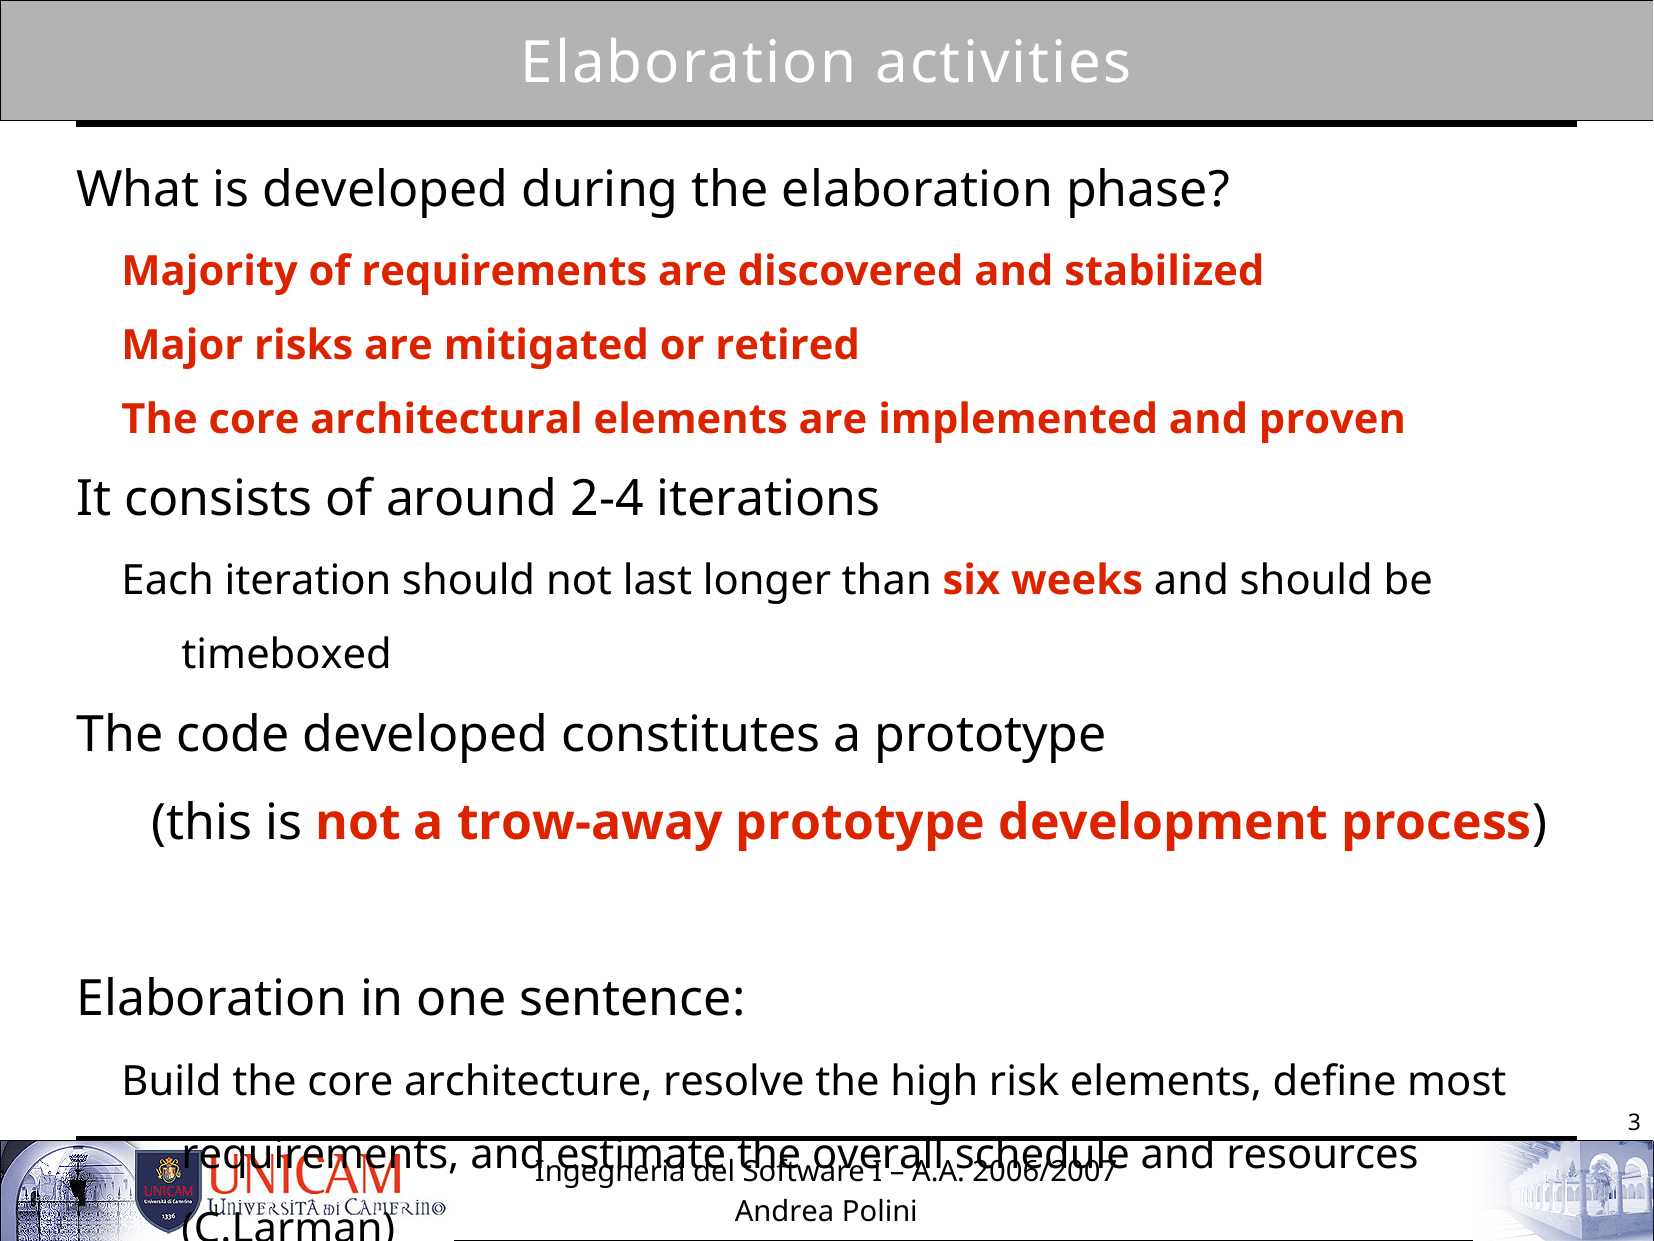

# Elaboration activities
What is developed during the elaboration phase?
Majority of requirements are discovered and stabilized
Major risks are mitigated or retired
The core architectural elements are implemented and proven
It consists of around 2-4 iterations
Each iteration should not last longer than six weeks and should be timeboxed
The code developed constitutes a prototype
(this is not a trow-away prototype development process)
Elaboration in one sentence:
Build the core architecture, resolve the high risk elements, define most requirements, and estimate the overall schedule and resources (C.Larman)
3